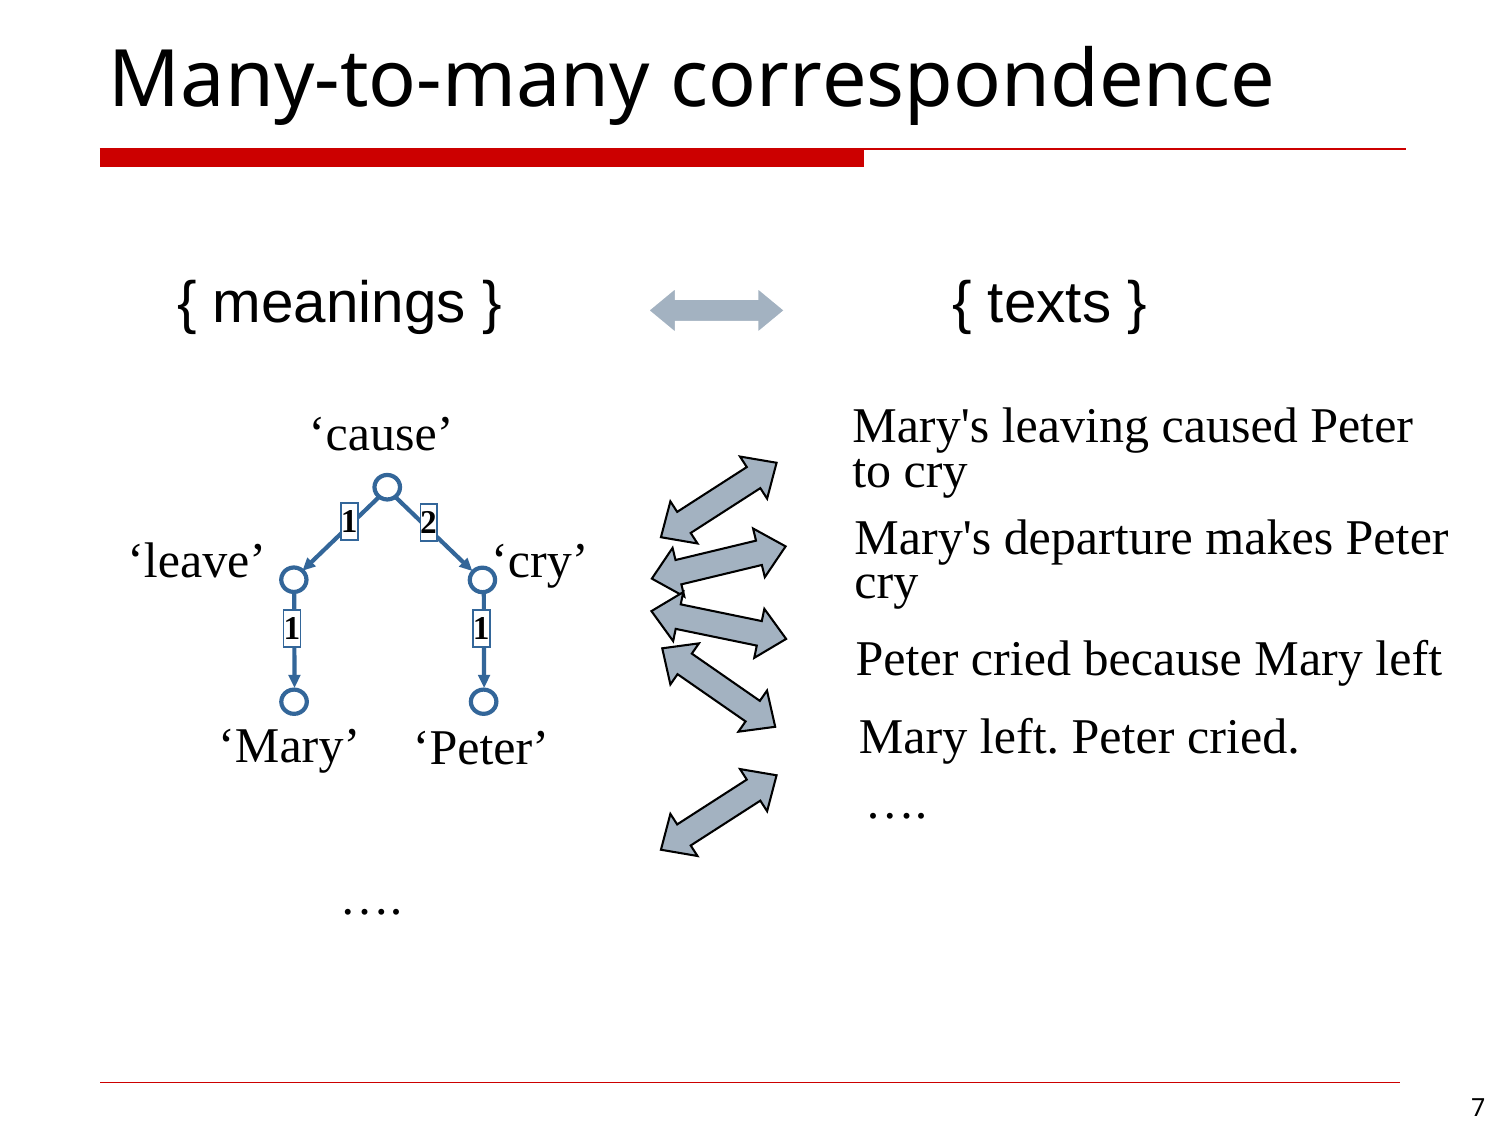

# Many-to-many correspondence
{ meanings }
{ texts }
‘cause’
1
2
‘leave’
‘cry’
1
1
‘Mary’
‘Peter’
Mary's leaving caused Peter to cry
Mary's departure makes Peter cry
Peter cried because Mary left
Mary left. Peter cried.
….
….
7